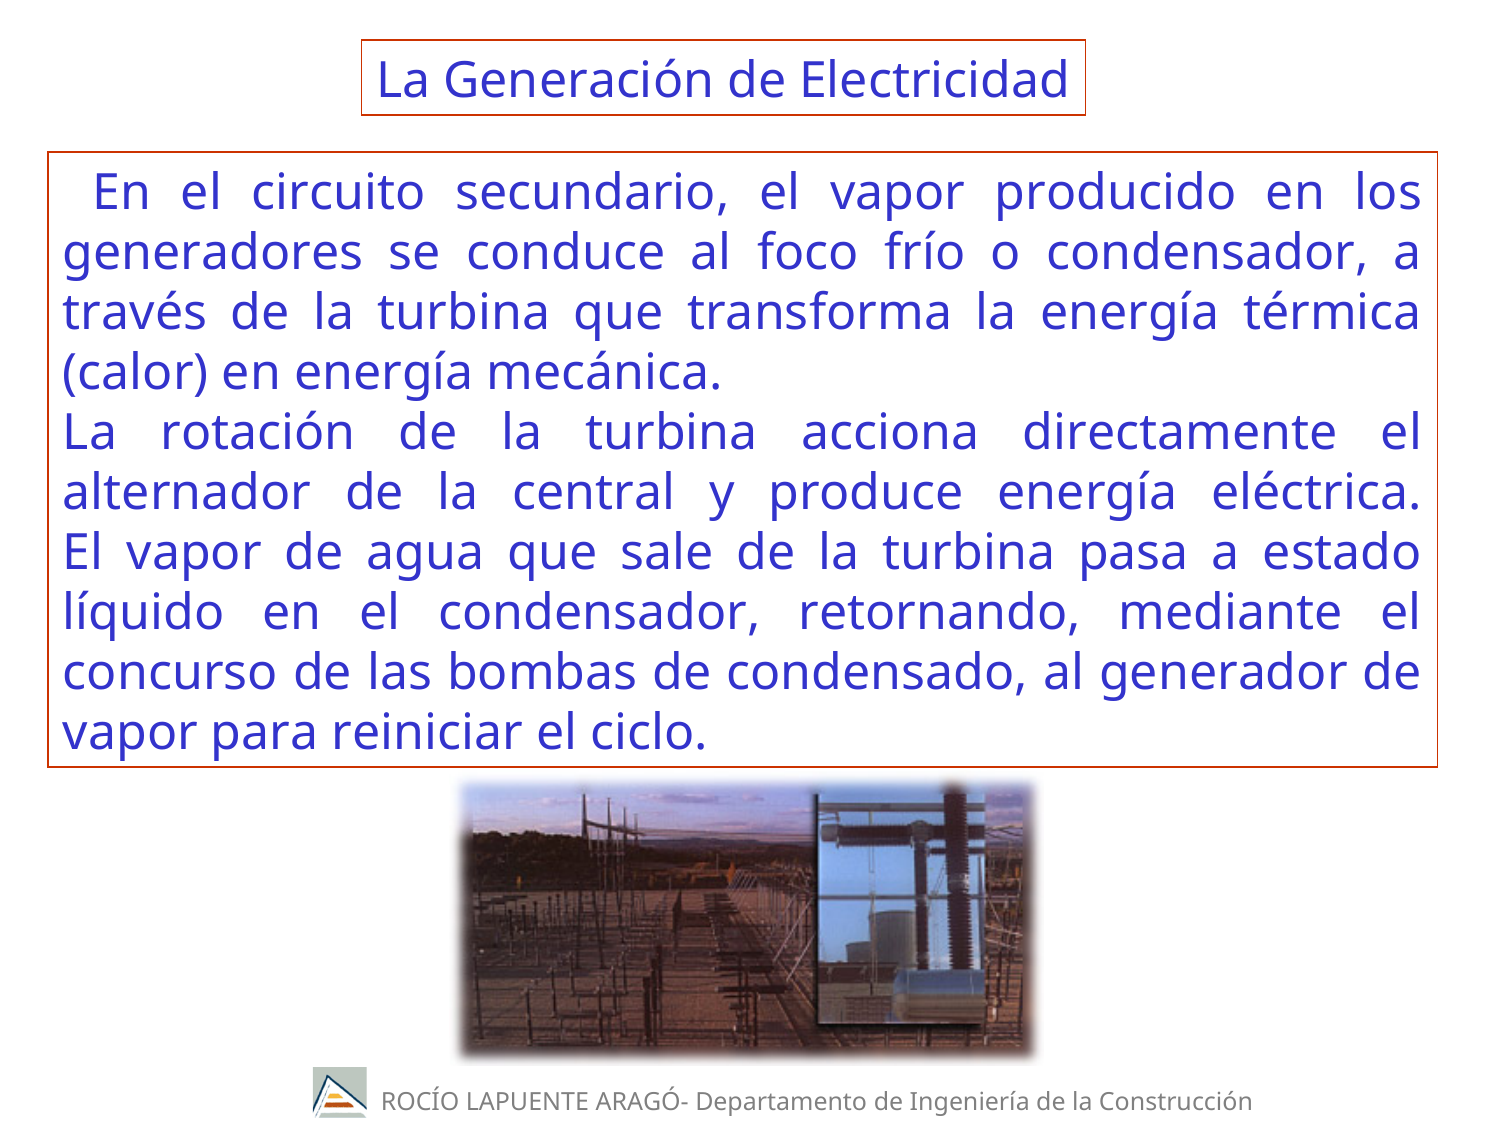

La Generación de Electricidad
 En el circuito secundario, el vapor producido en los generadores se conduce al foco frío o condensador, a través de la turbina que transforma la energía térmica (calor) en energía mecánica.
La rotación de la turbina acciona directamente el alternador de la central y produce energía eléctrica.
El vapor de agua que sale de la turbina pasa a estado líquido en el condensador, retornando, mediante el concurso de las bombas de condensado, al generador de vapor para reiniciar el ciclo.
| |
| --- |